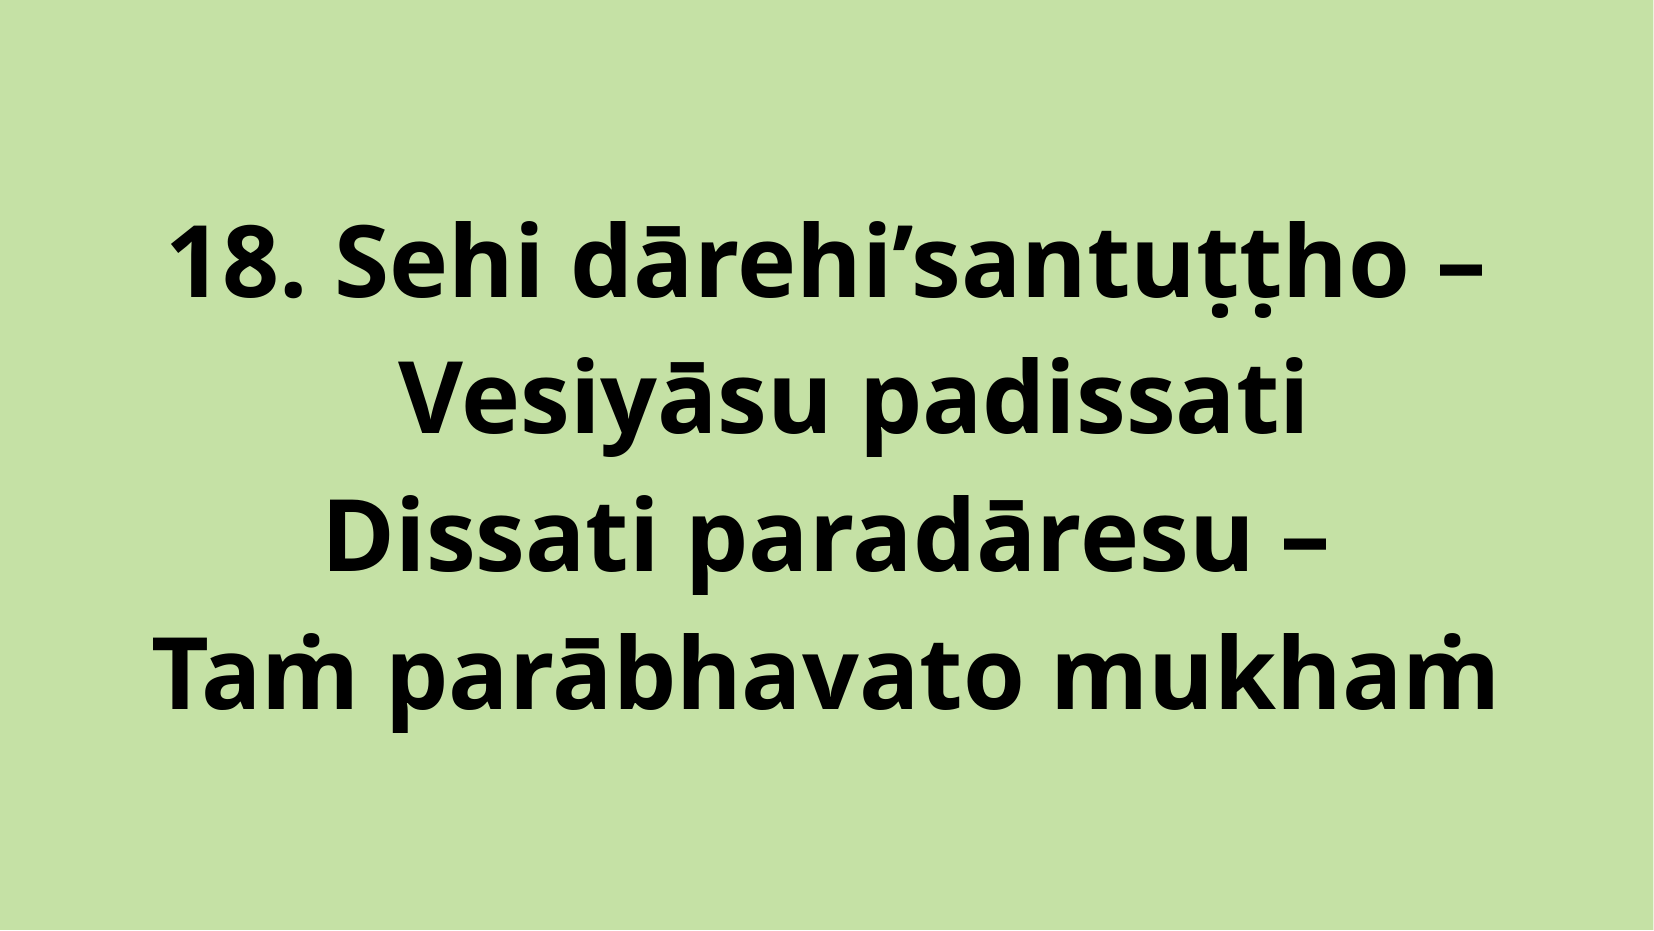

# 18. Sehi dārehi’santuṭṭho – Vesiyāsu padissati
Dissati paradāresu –
Taṁ parābhavato mukhaṁ